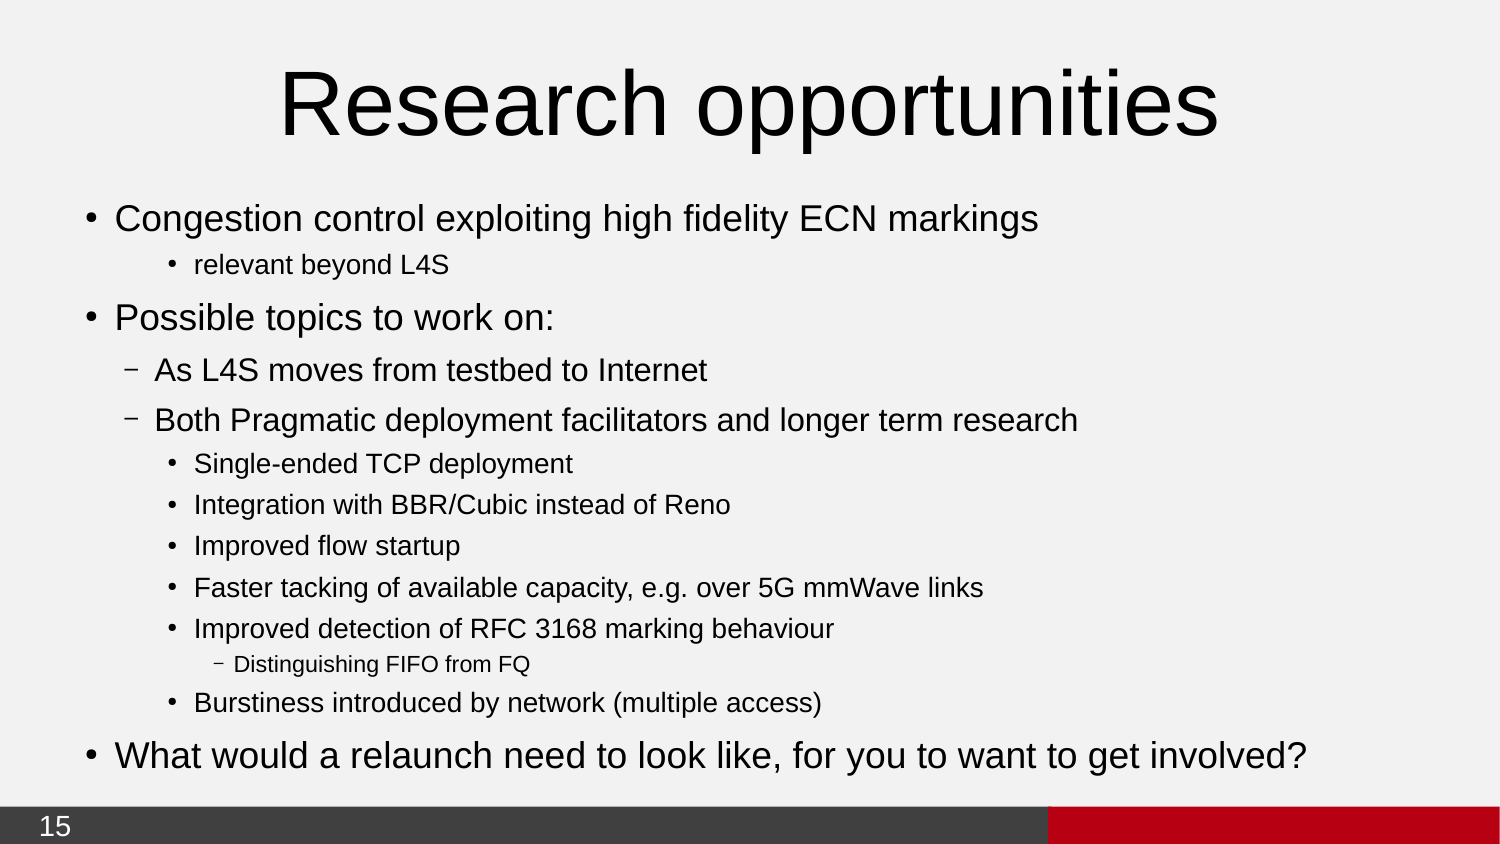

# Research opportunities
Congestion control exploiting high fidelity ECN markings
relevant beyond L4S
Possible topics to work on:
As L4S moves from testbed to Internet
Both Pragmatic deployment facilitators and longer term research
Single-ended TCP deployment
Integration with BBR/Cubic instead of Reno
Improved flow startup
Faster tacking of available capacity, e.g. over 5G mmWave links
Improved detection of RFC 3168 marking behaviour
Distinguishing FIFO from FQ
Burstiness introduced by network (multiple access)
What would a relaunch need to look like, for you to want to get involved?
15